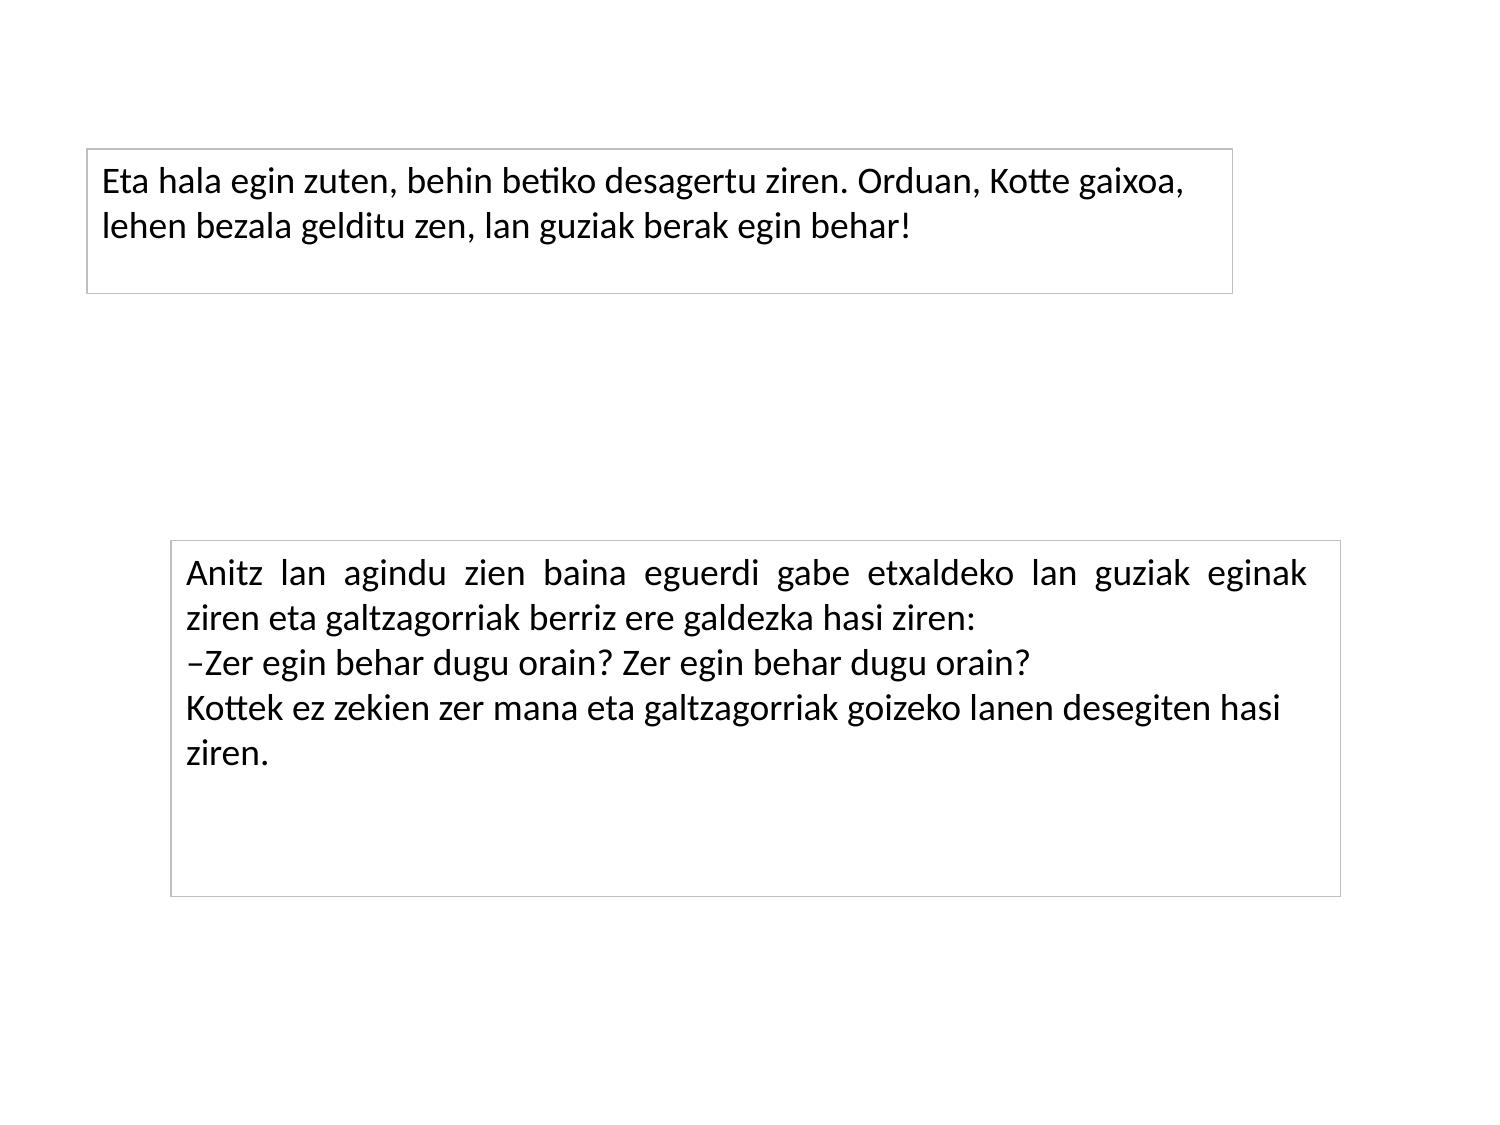

Eta hala egin zuten, behin betiko desagertu ziren. Orduan, Kotte gaixoa,
lehen bezala gelditu zen, lan guziak berak egin behar!
Anitz lan agindu zien baina eguerdi gabe etxaldeko lan guziak eginak
ziren eta galtzagorriak berriz ere galdezka hasi ziren:
–Zer egin behar dugu orain? Zer egin behar dugu orain?
Kottek ez zekien zer mana eta galtzagorriak goizeko lanen desegiten hasi ziren.